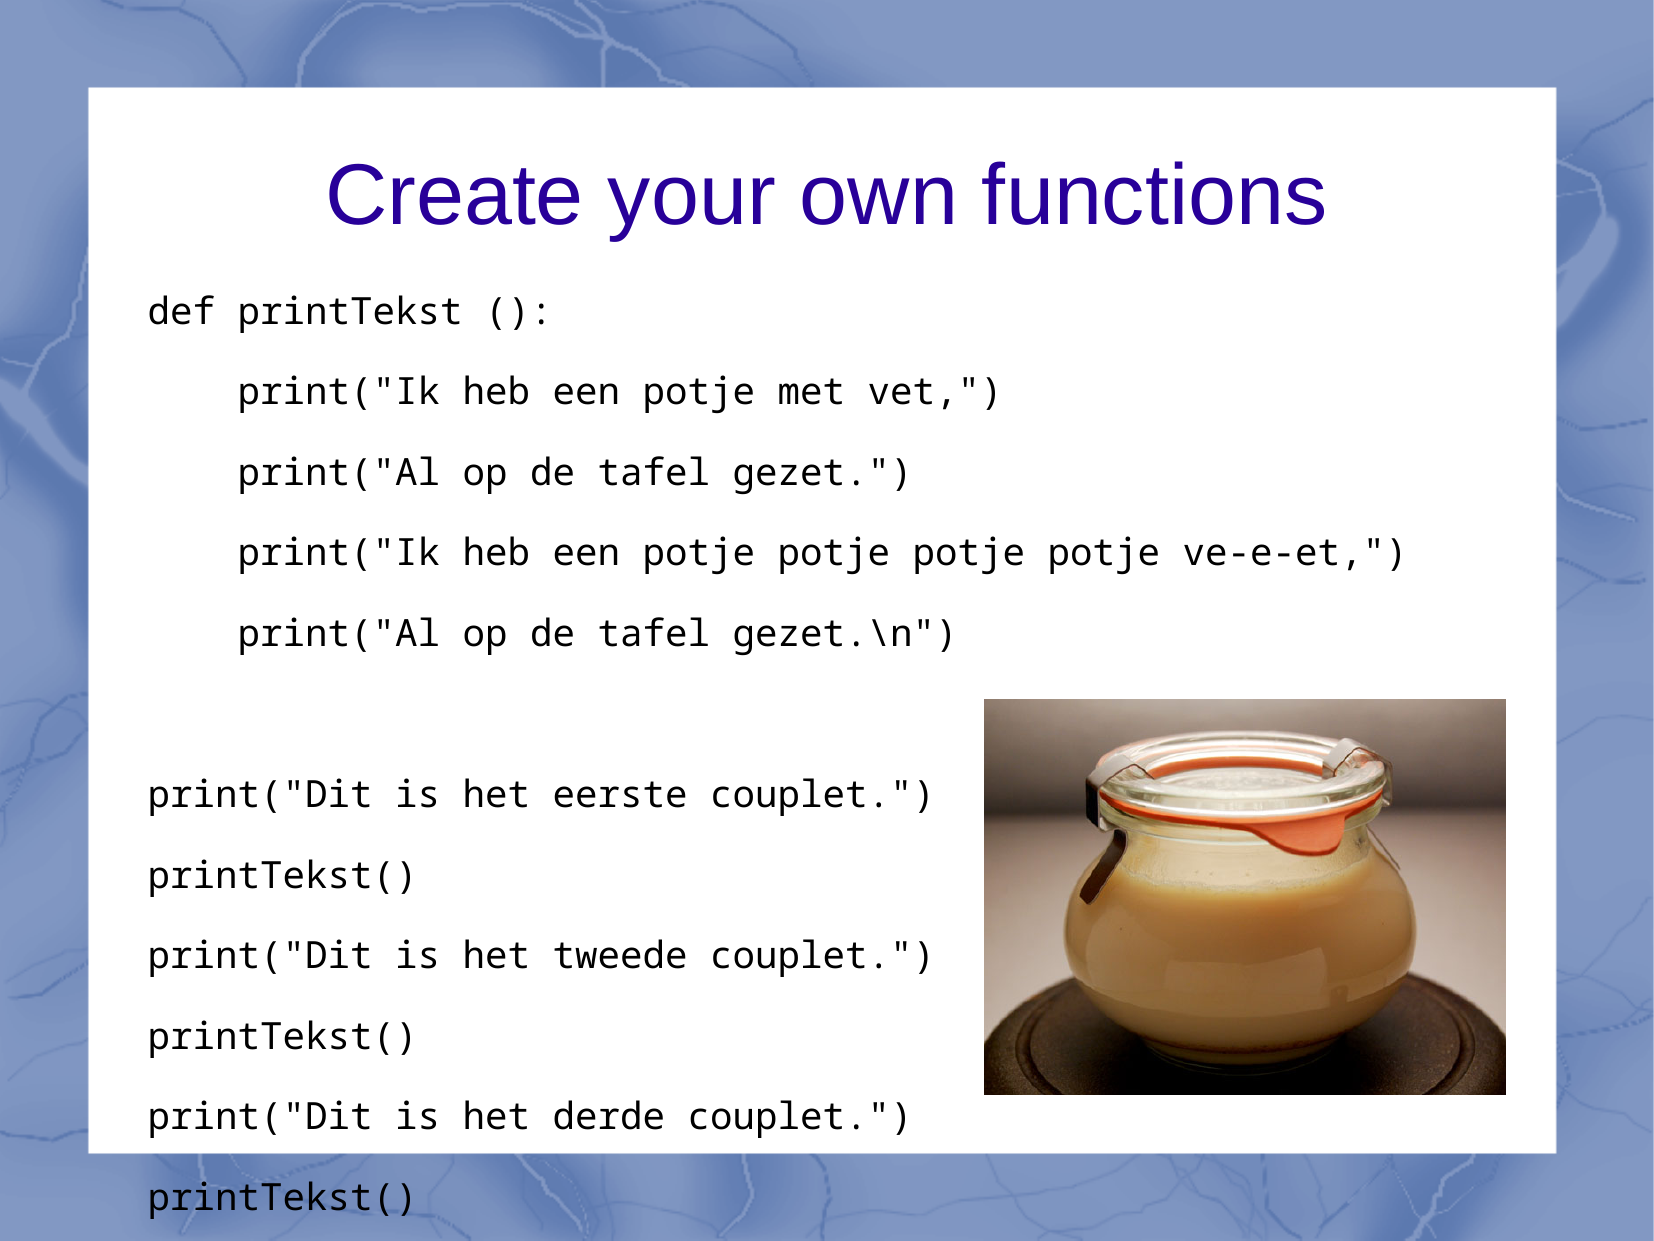

# Create your own functions
def printTekst ():
 print("Ik heb een potje met vet,")
 print("Al op de tafel gezet.")
 print("Ik heb een potje potje potje potje ve-e-et,")
 print("Al op de tafel gezet.\n")
print("Dit is het eerste couplet.")
printTekst()
print("Dit is het tweede couplet.")
printTekst()
print("Dit is het derde couplet.")
printTekst()